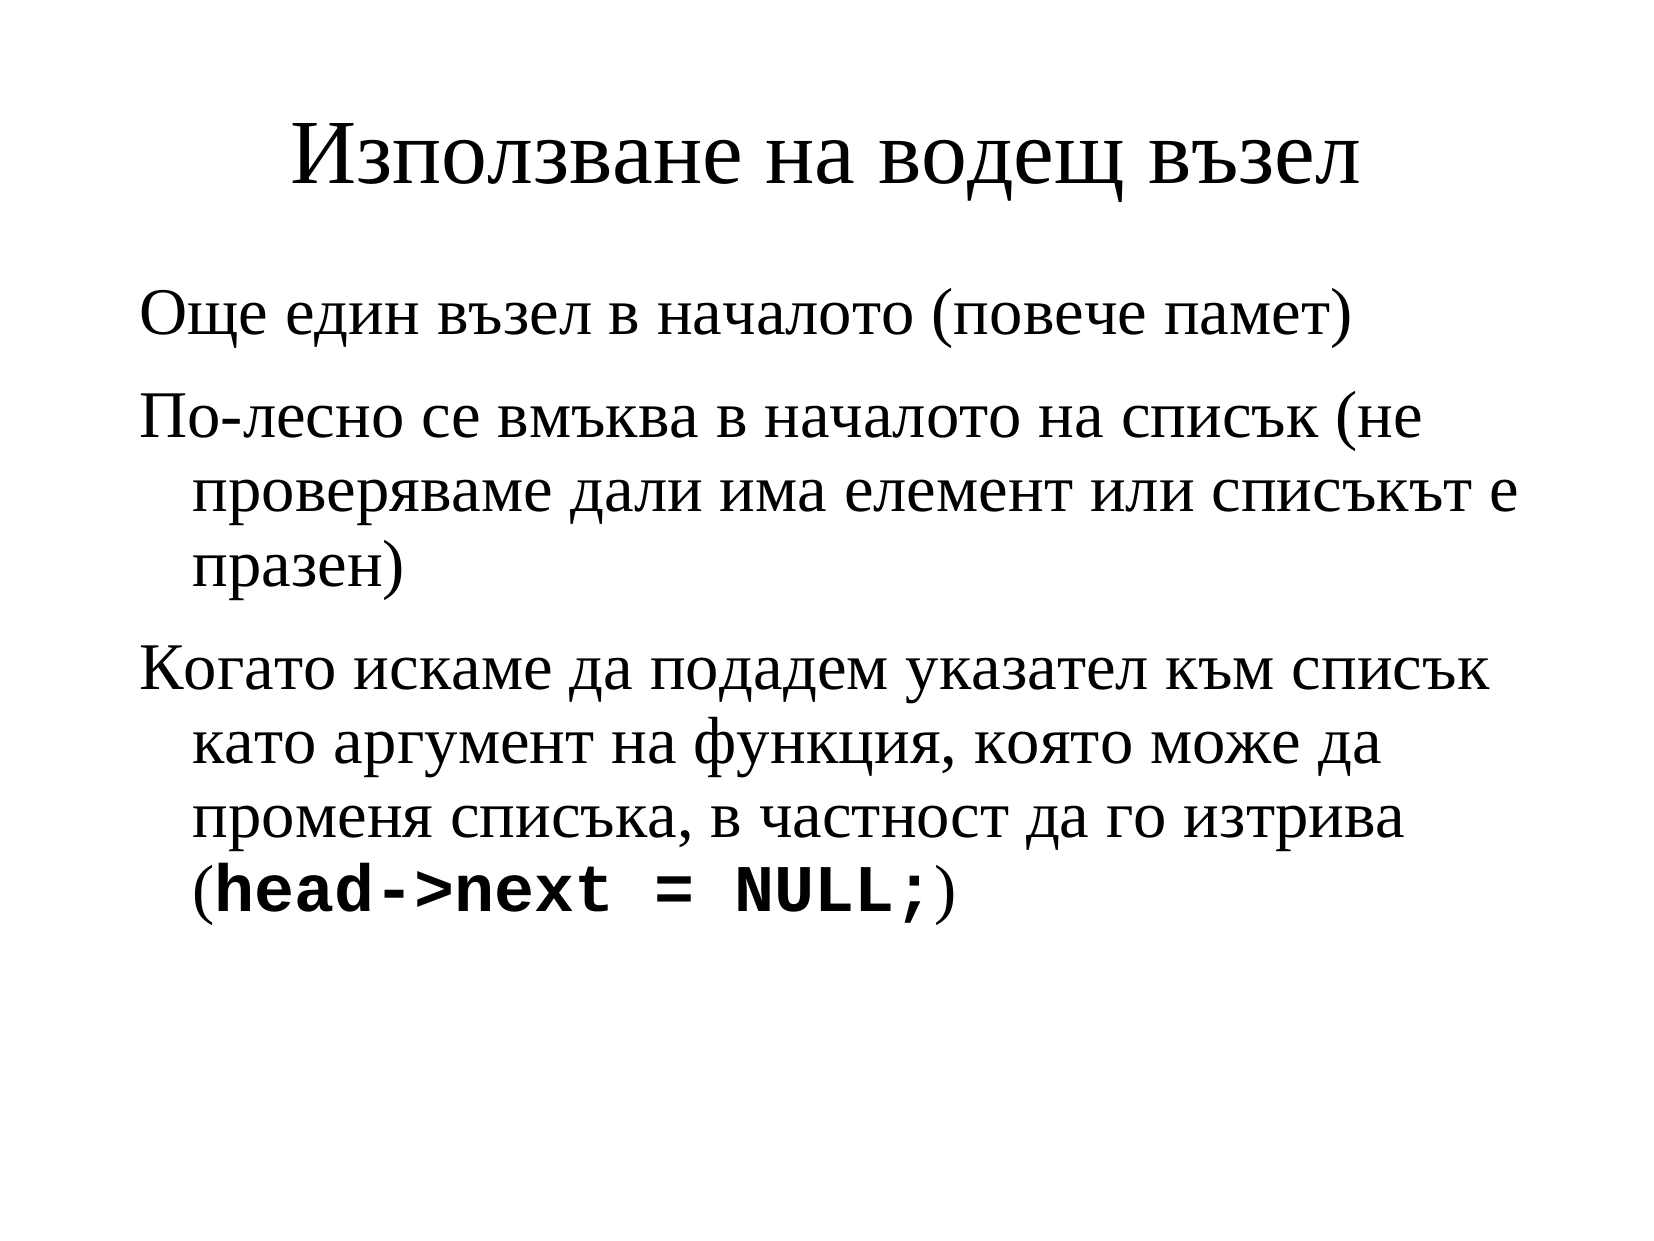

# Използване на водещ възел
Още един възел в началото (повече памет)
По-лесно се вмъква в началото на списък (не проверяваме дали има елемент или списъкът е празен)
Когато искаме да подадем указател към списък като аргумент на функция, която може да променя списъка, в частност да го изтрива (head->next = NULL;)